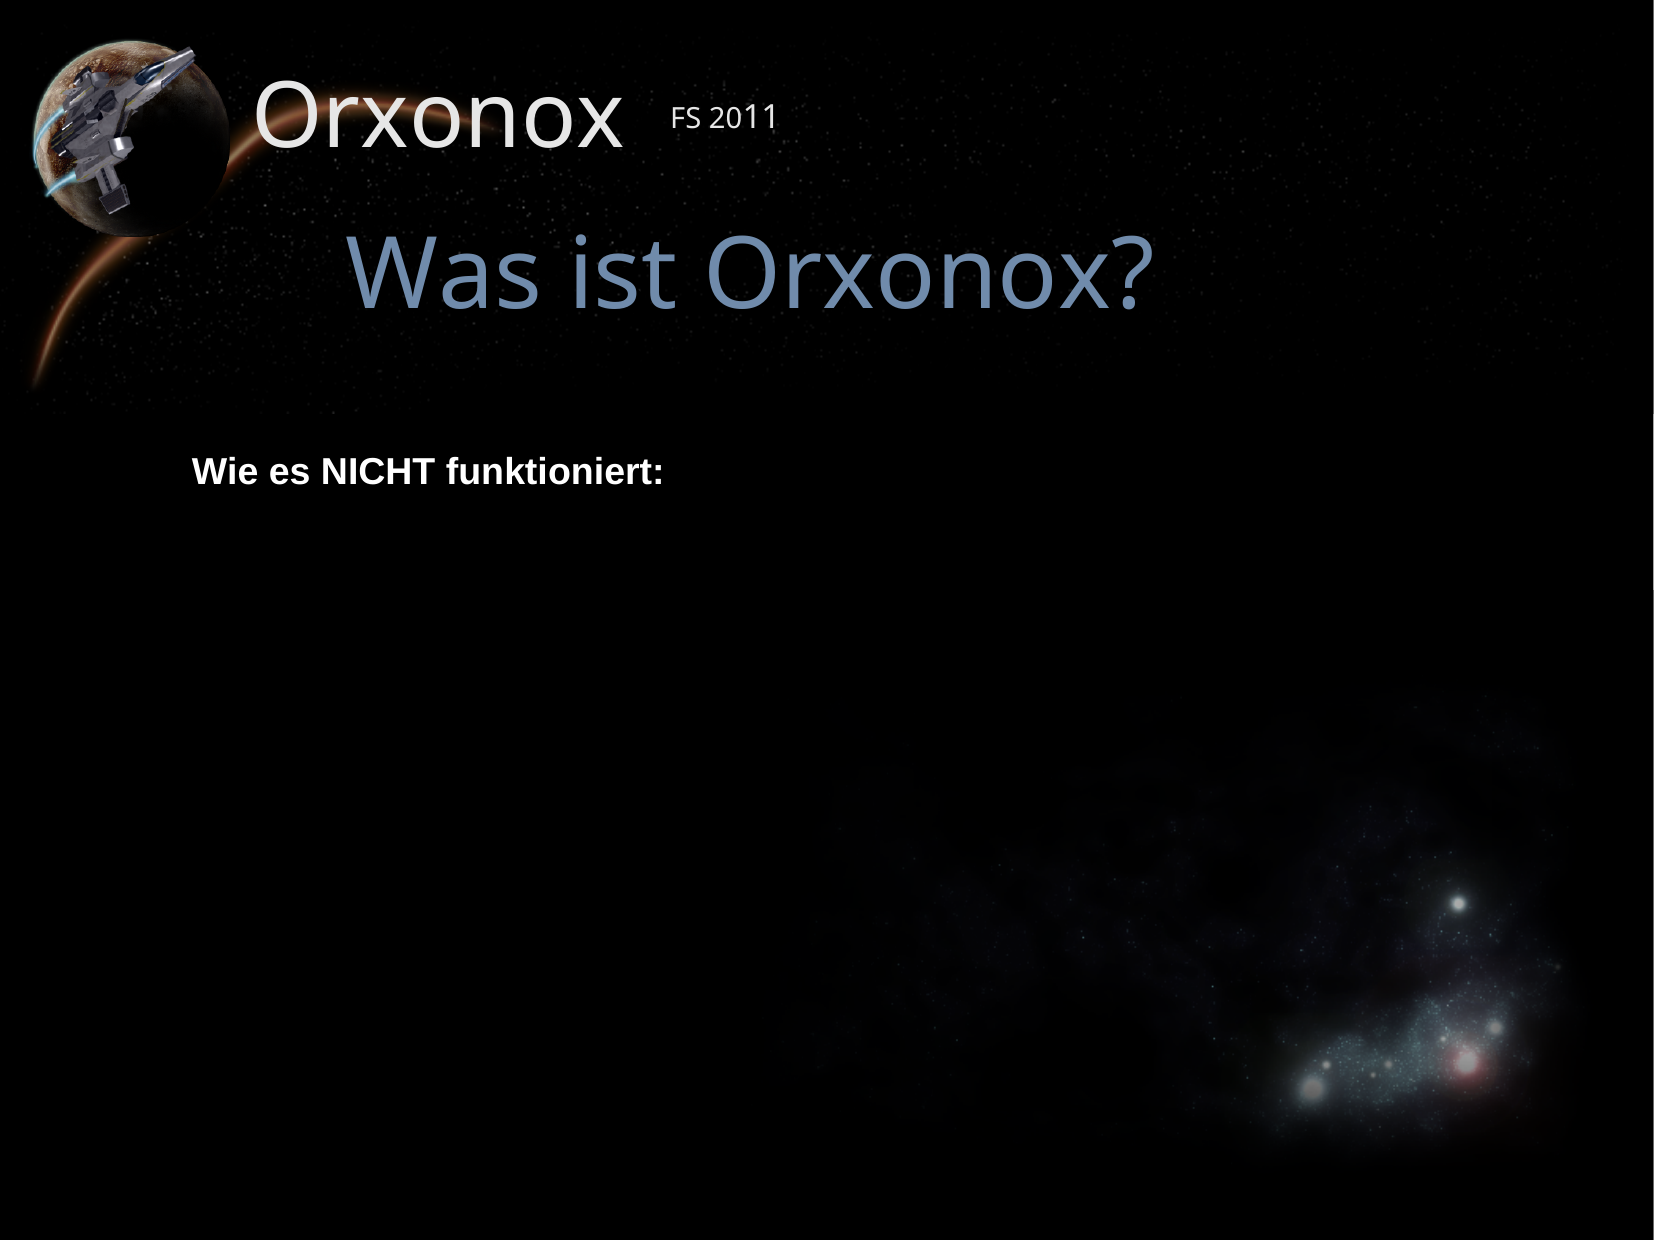

Was ist Orxonox?
Wie es NICHT funktioniert: